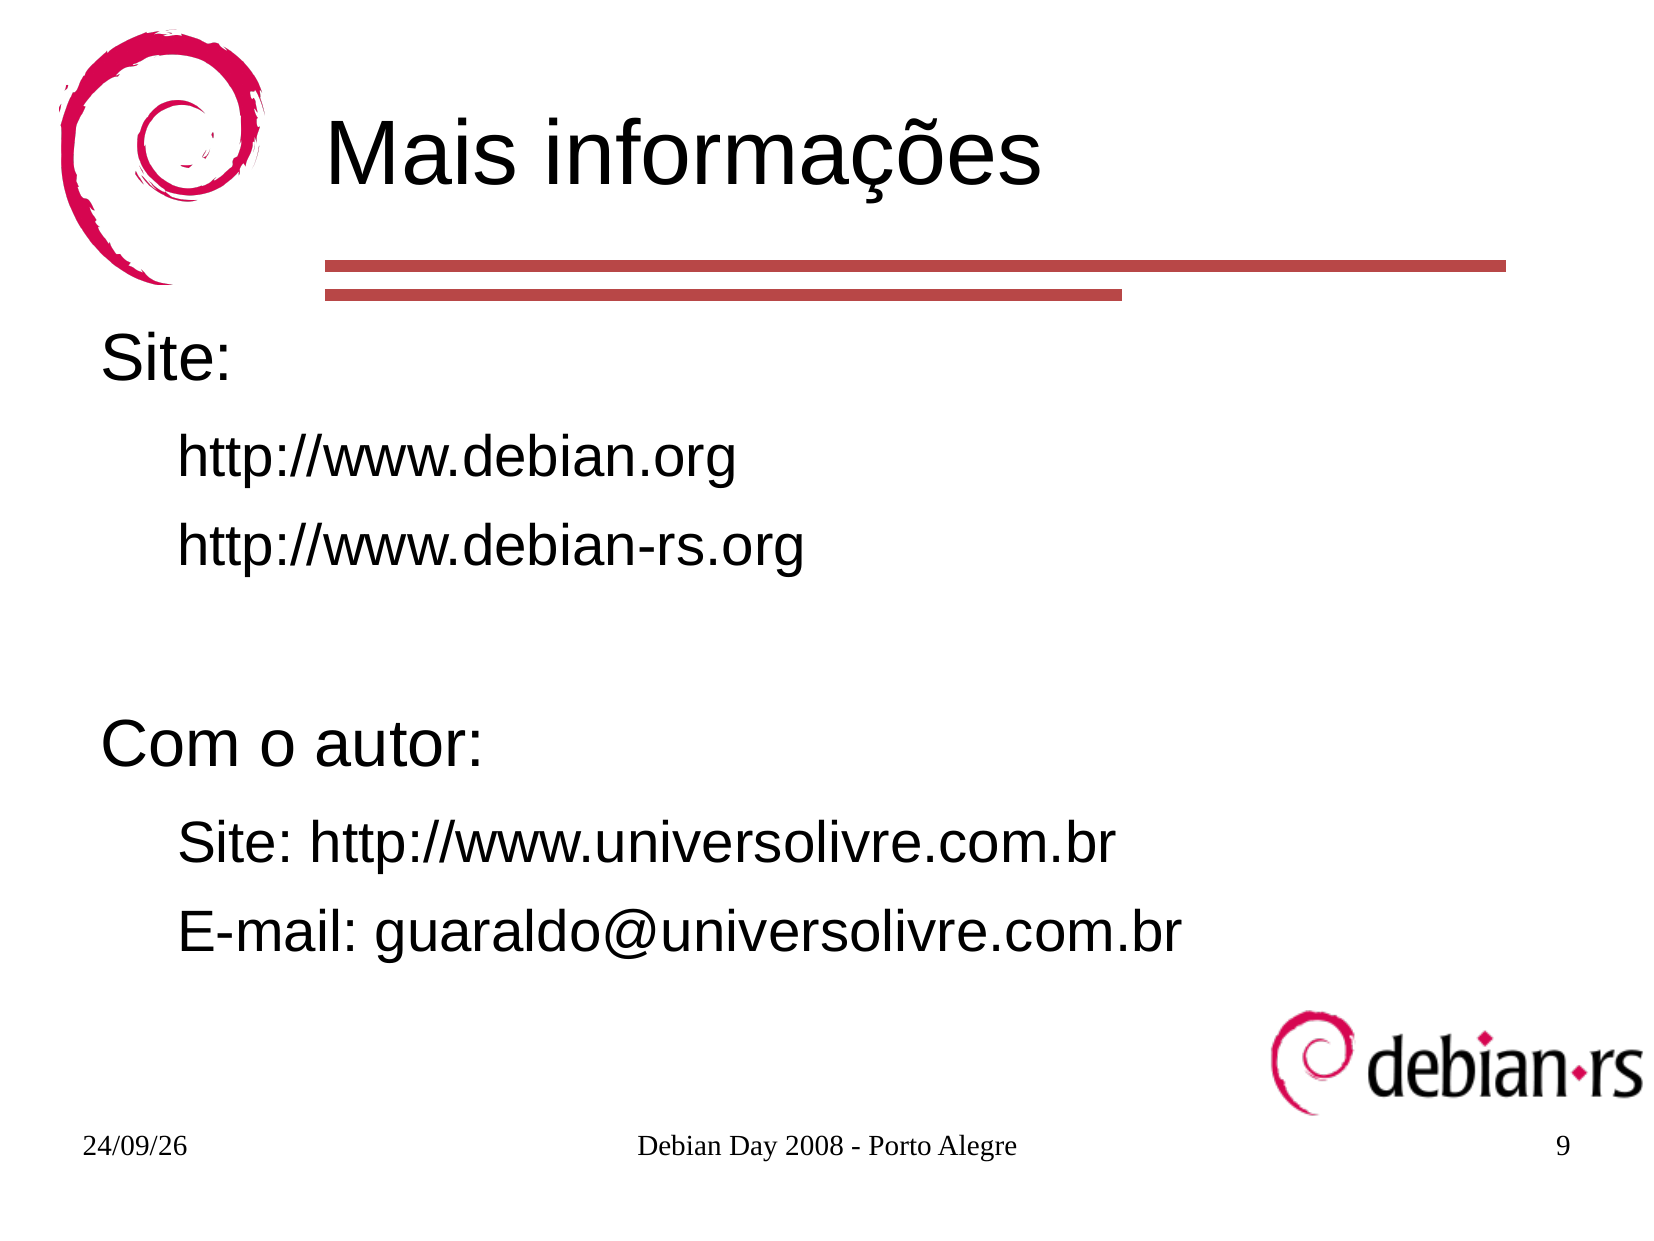

# Mais informações
Site:
http://www.debian.org
http://www.debian-rs.org
Com o autor:
Site: http://www.universolivre.com.br
E-mail: guaraldo@universolivre.com.br
Debian Day 2008 - Porto Alegre
9